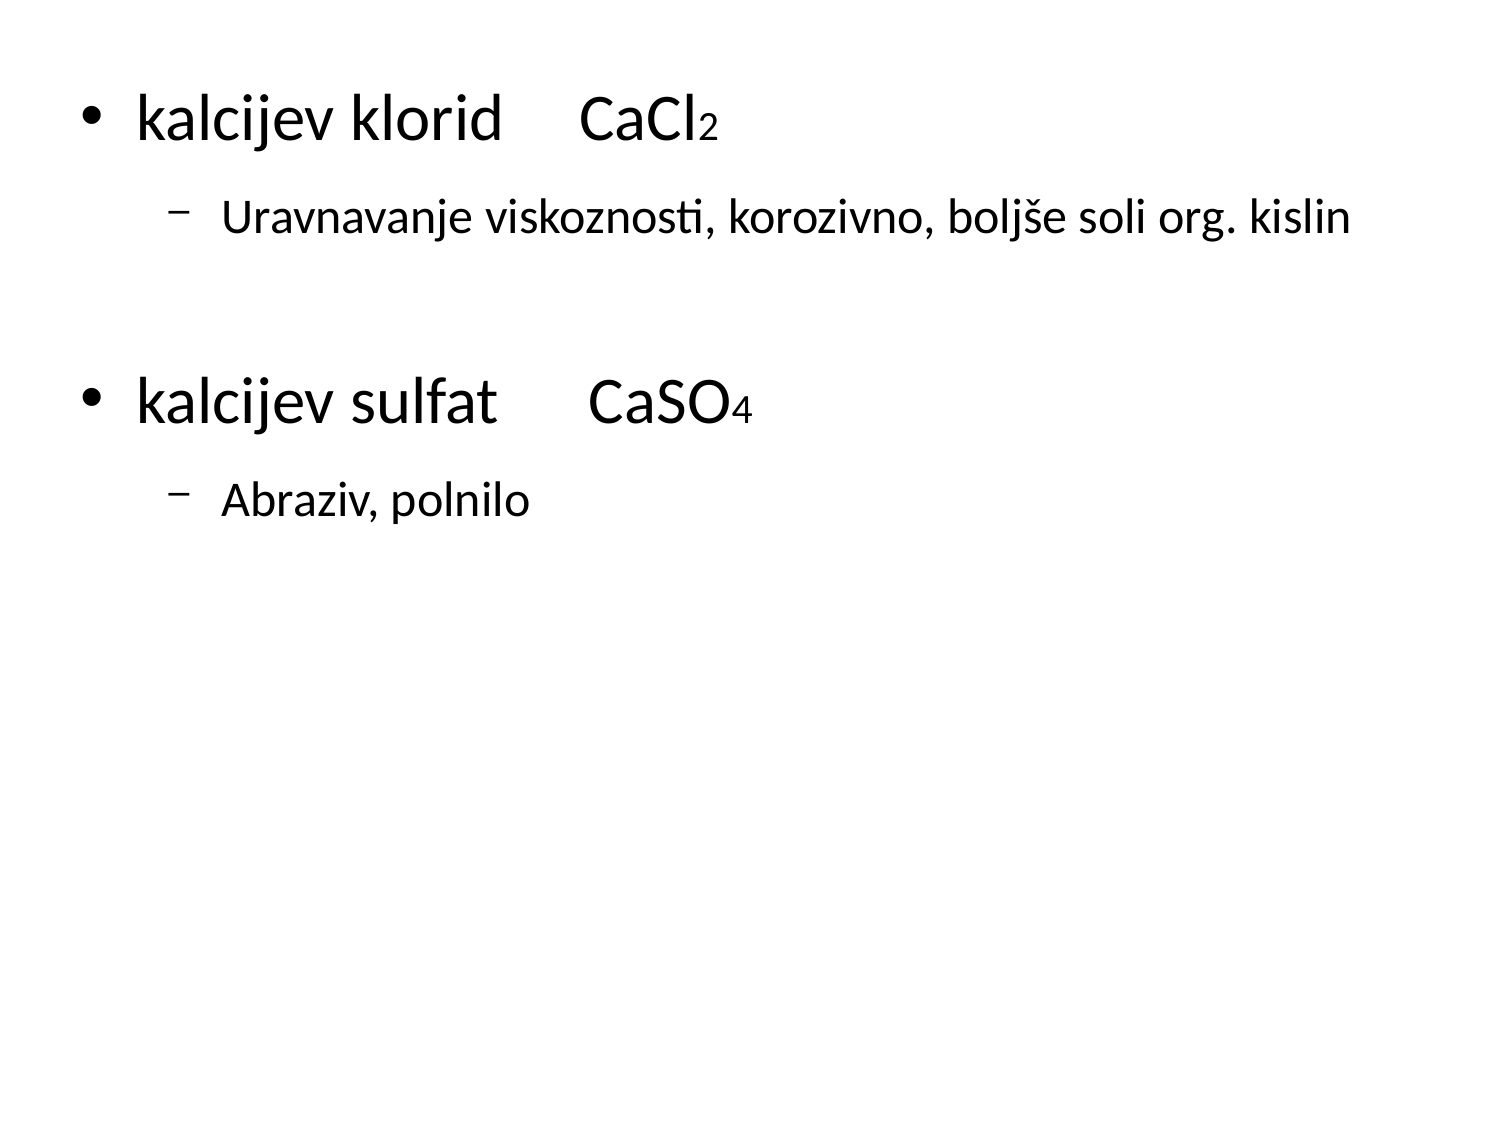

# kalcijev klorid CaCl2
Uravnavanje viskoznosti, korozivno, boljše soli org. kislin
kalcijev sulfat CaSO4
Abraziv, polnilo